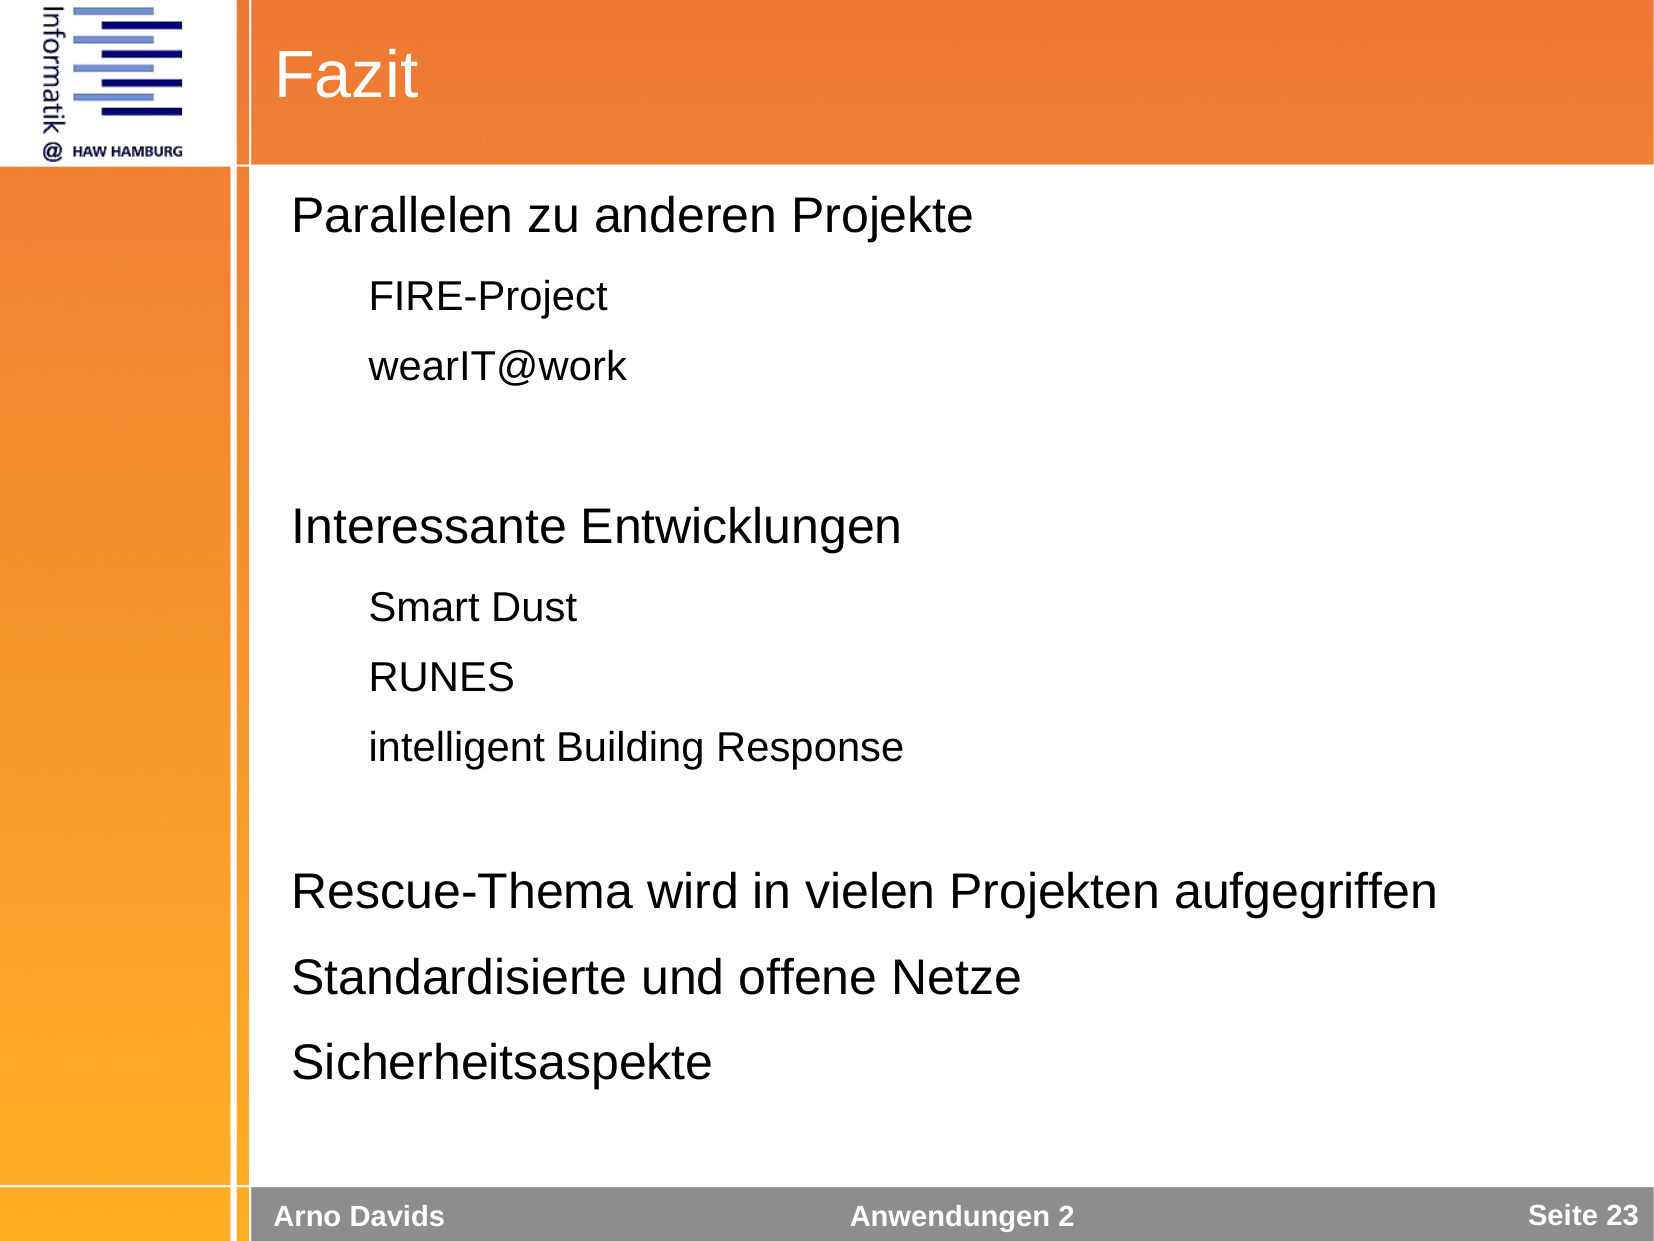

# Fazit
Parallelen zu anderen Projekte
FIRE-Project
wearIT@work
Interessante Entwicklungen
Smart Dust
RUNES
intelligent Building Response
Rescue-Thema wird in vielen Projekten aufgegriffen
Standardisierte und offene Netze
Sicherheitsaspekte